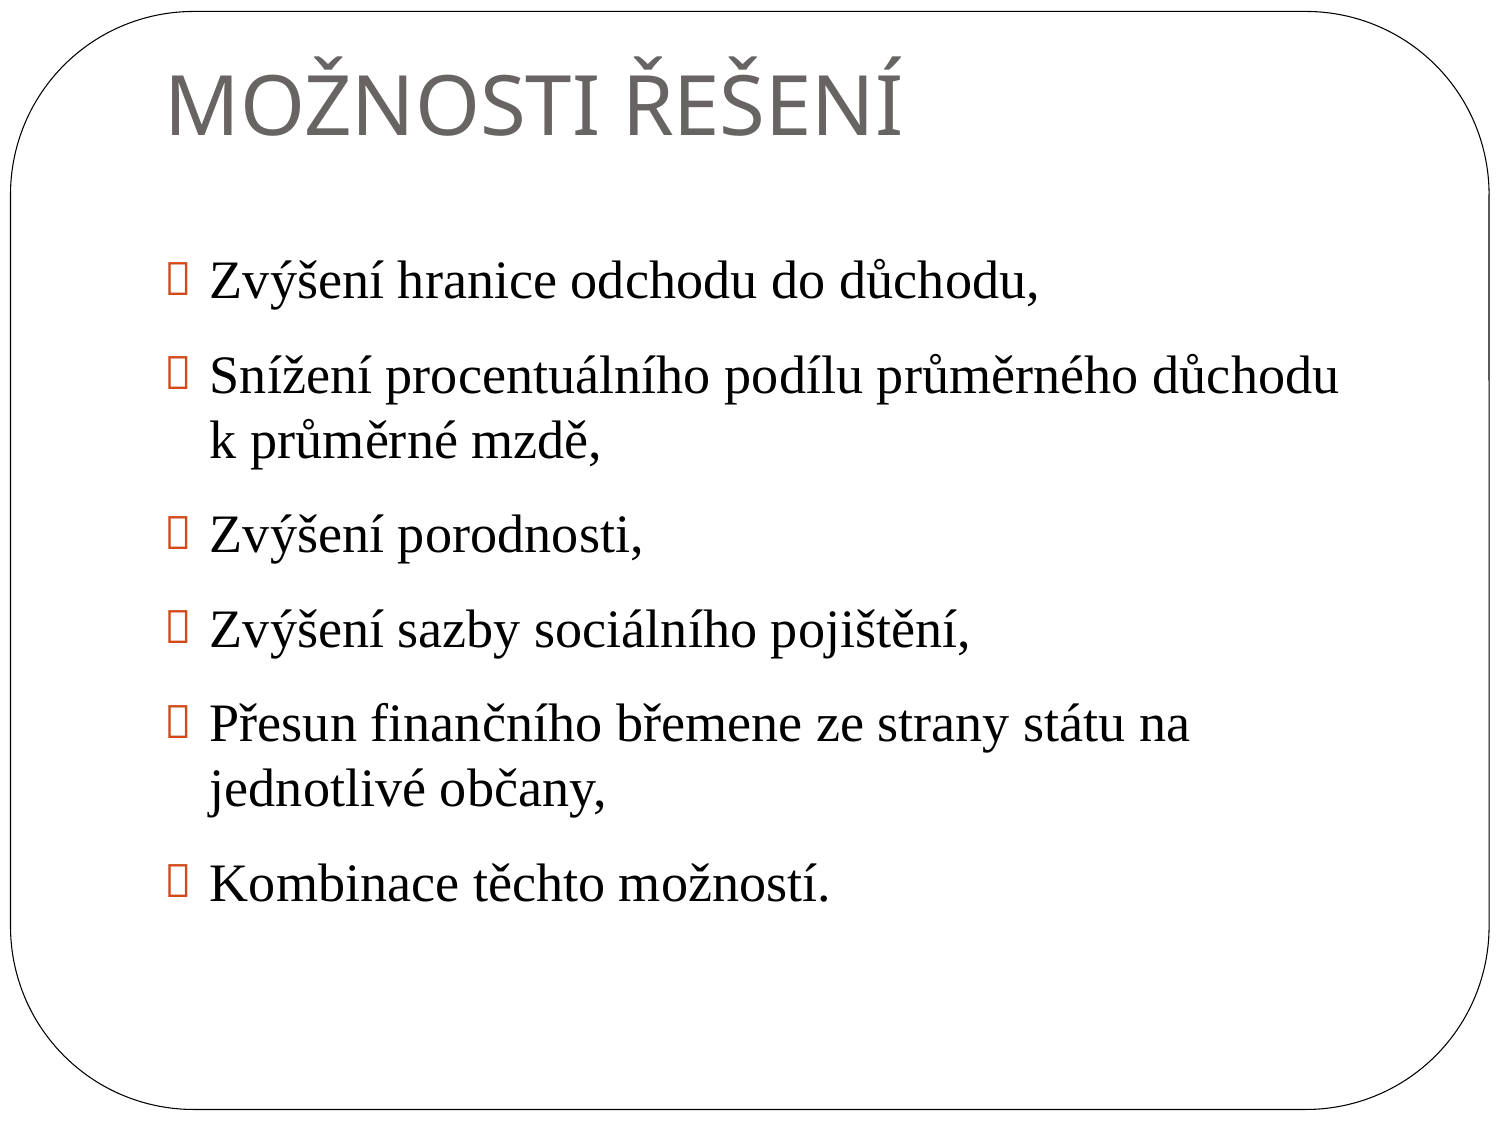

# MOŽNOSTI ŘEŠENÍ
Zvýšení hranice odchodu do důchodu,
Snížení procentuálního podílu průměrného důchodu
k průměrné mzdě,
Zvýšení porodnosti,
Zvýšení sazby sociálního pojištění,
Přesun finančního břemene ze strany státu na jednotlivé občany,
Kombinace těchto možností.